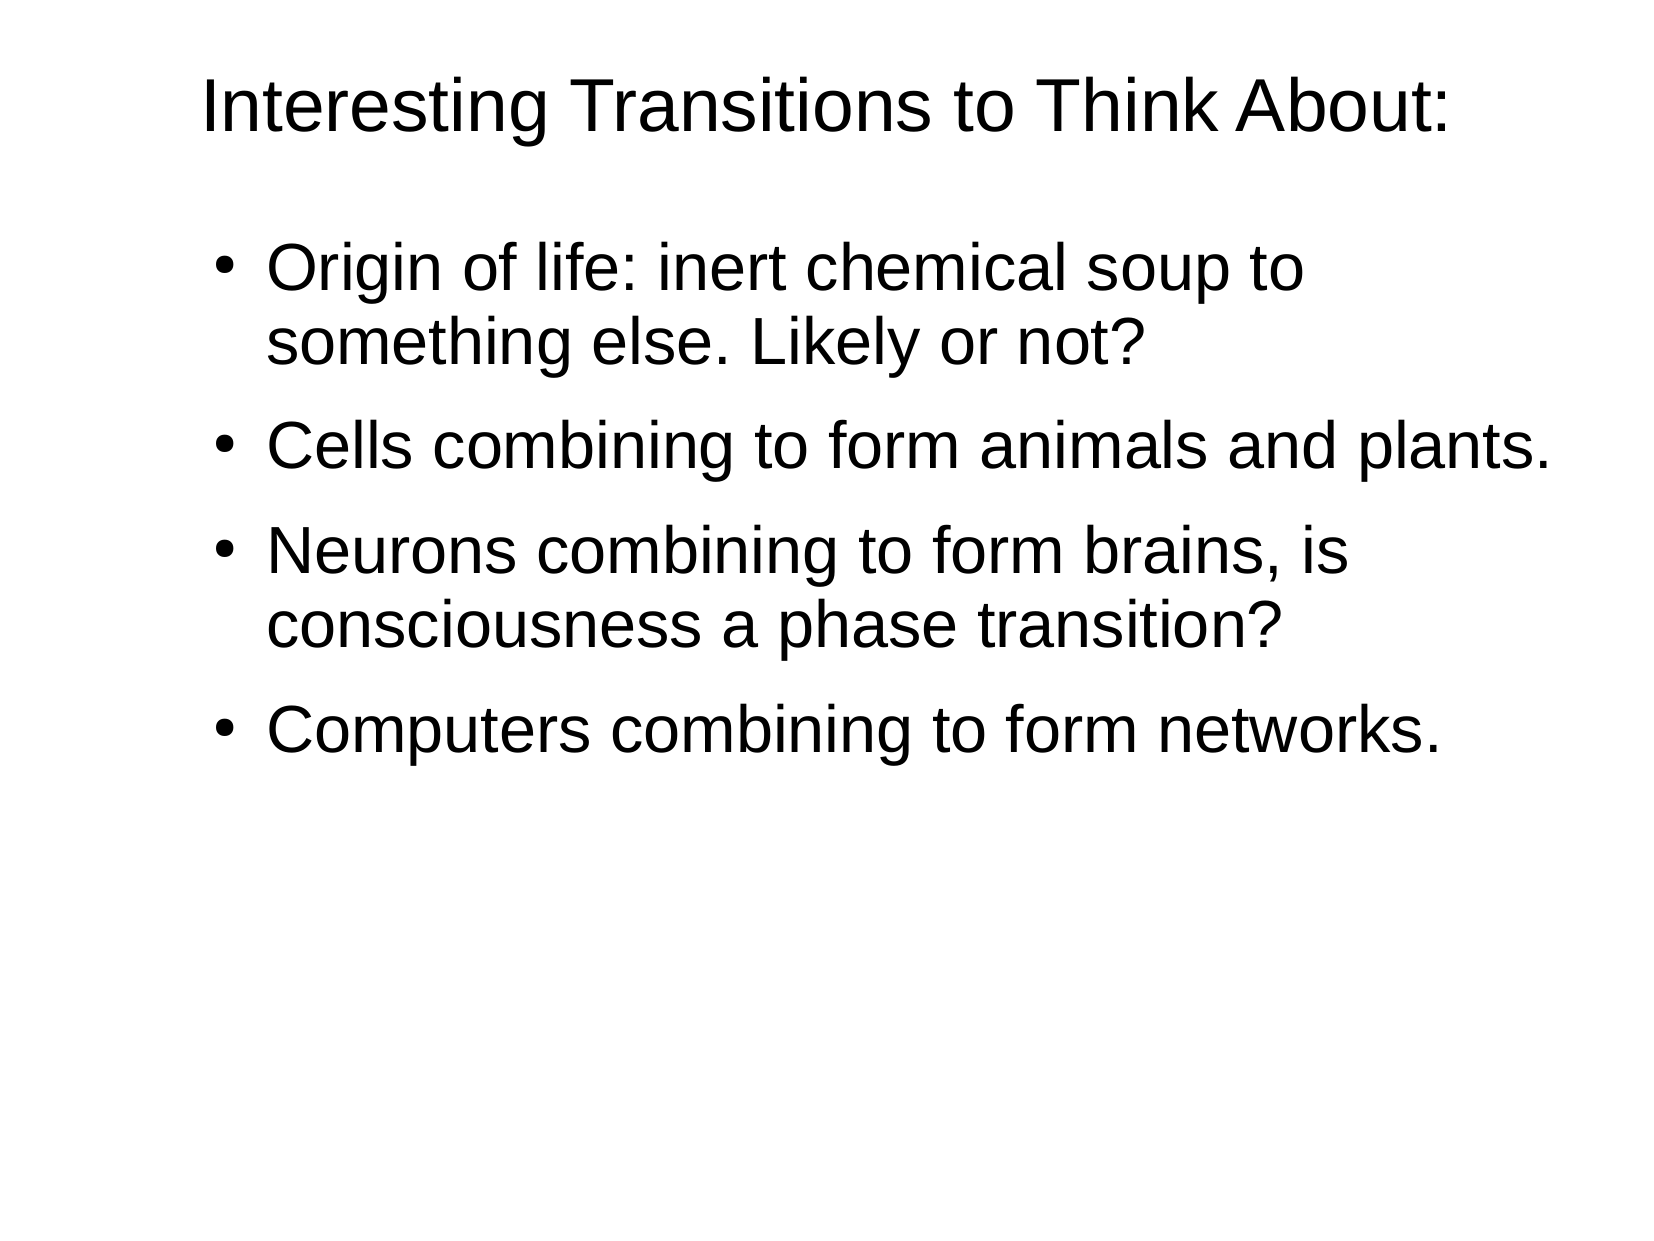

# Interesting Transitions to Think About:
Origin of life: inert chemical soup to something else. Likely or not?
Cells combining to form animals and plants.
Neurons combining to form brains, is consciousness a phase transition?
Computers combining to form networks.